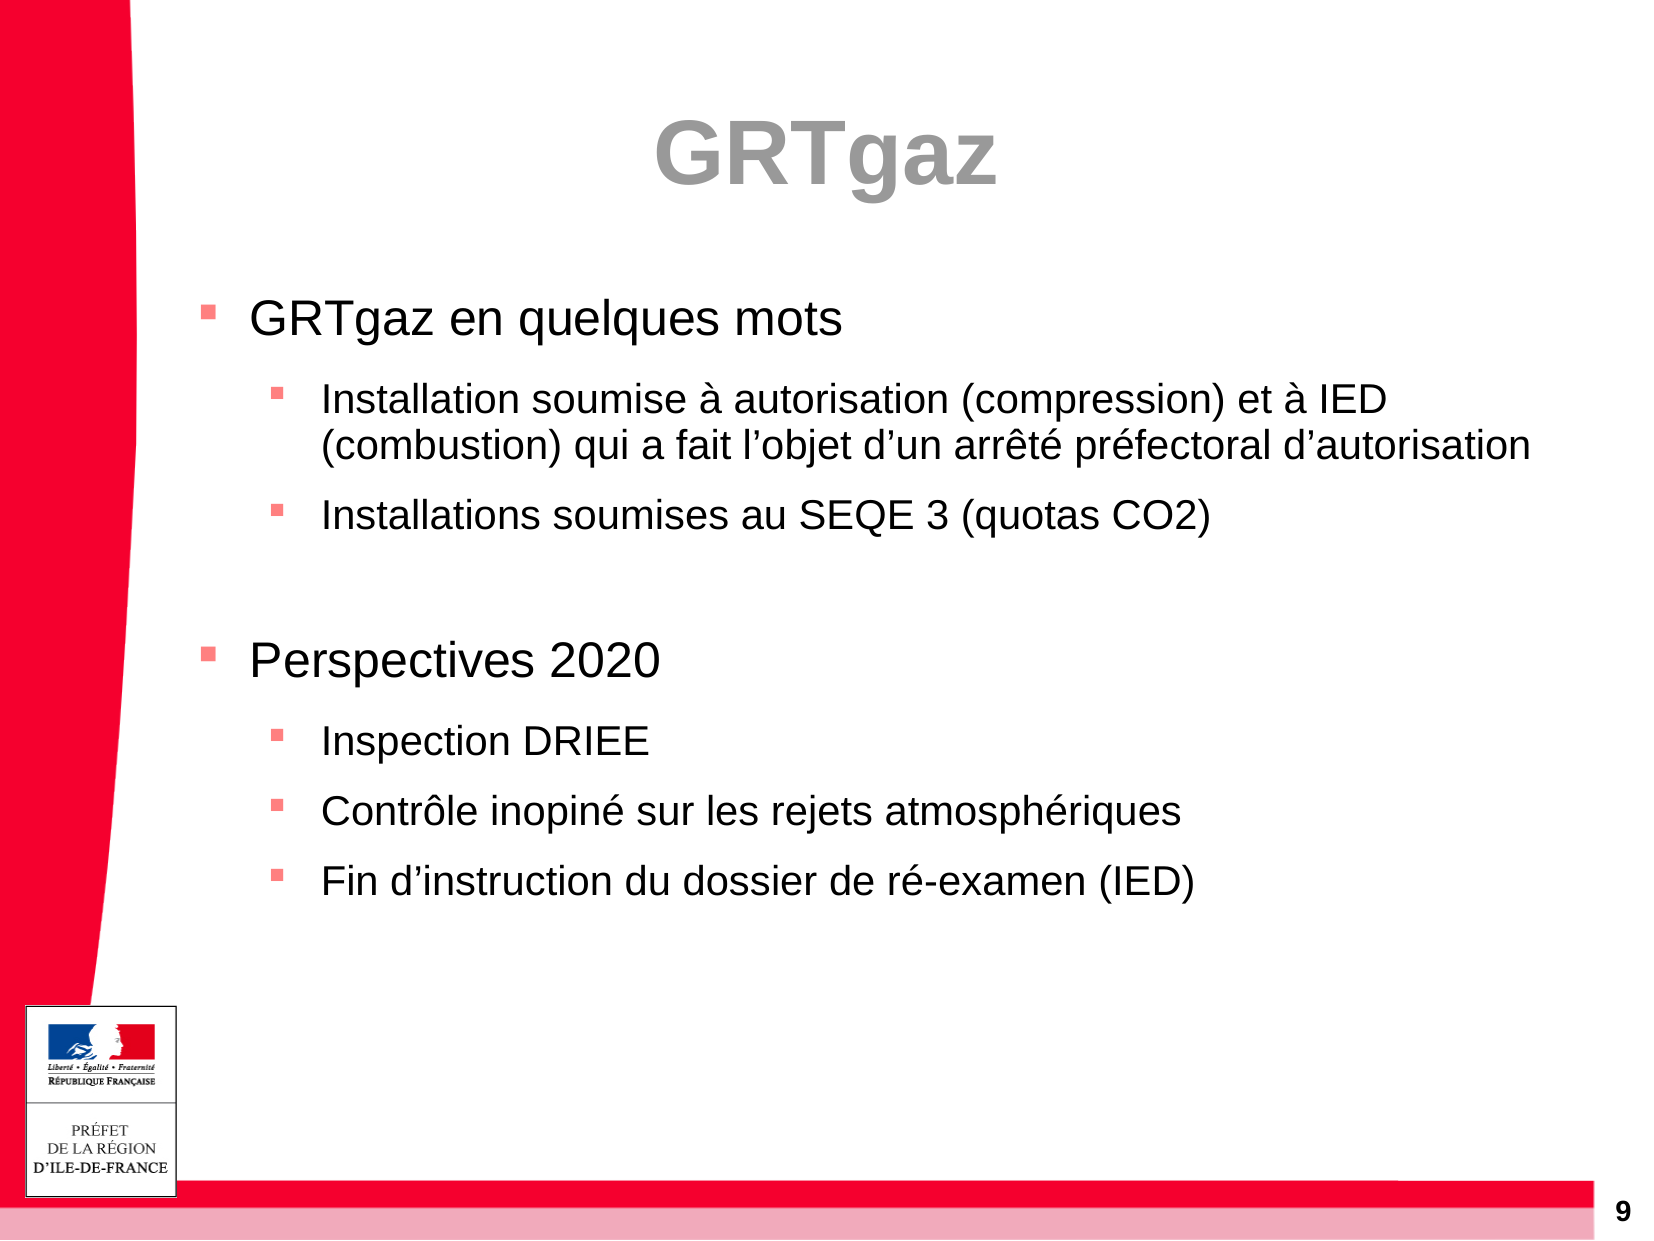

# GRTgaz
GRTgaz en quelques mots
Installation soumise à autorisation (compression) et à IED (combustion) qui a fait l’objet d’un arrêté préfectoral d’autorisation
Installations soumises au SEQE 3 (quotas CO2)
Perspectives 2020
Inspection DRIEE
Contrôle inopiné sur les rejets atmosphériques
Fin d’instruction du dossier de ré-examen (IED)
9